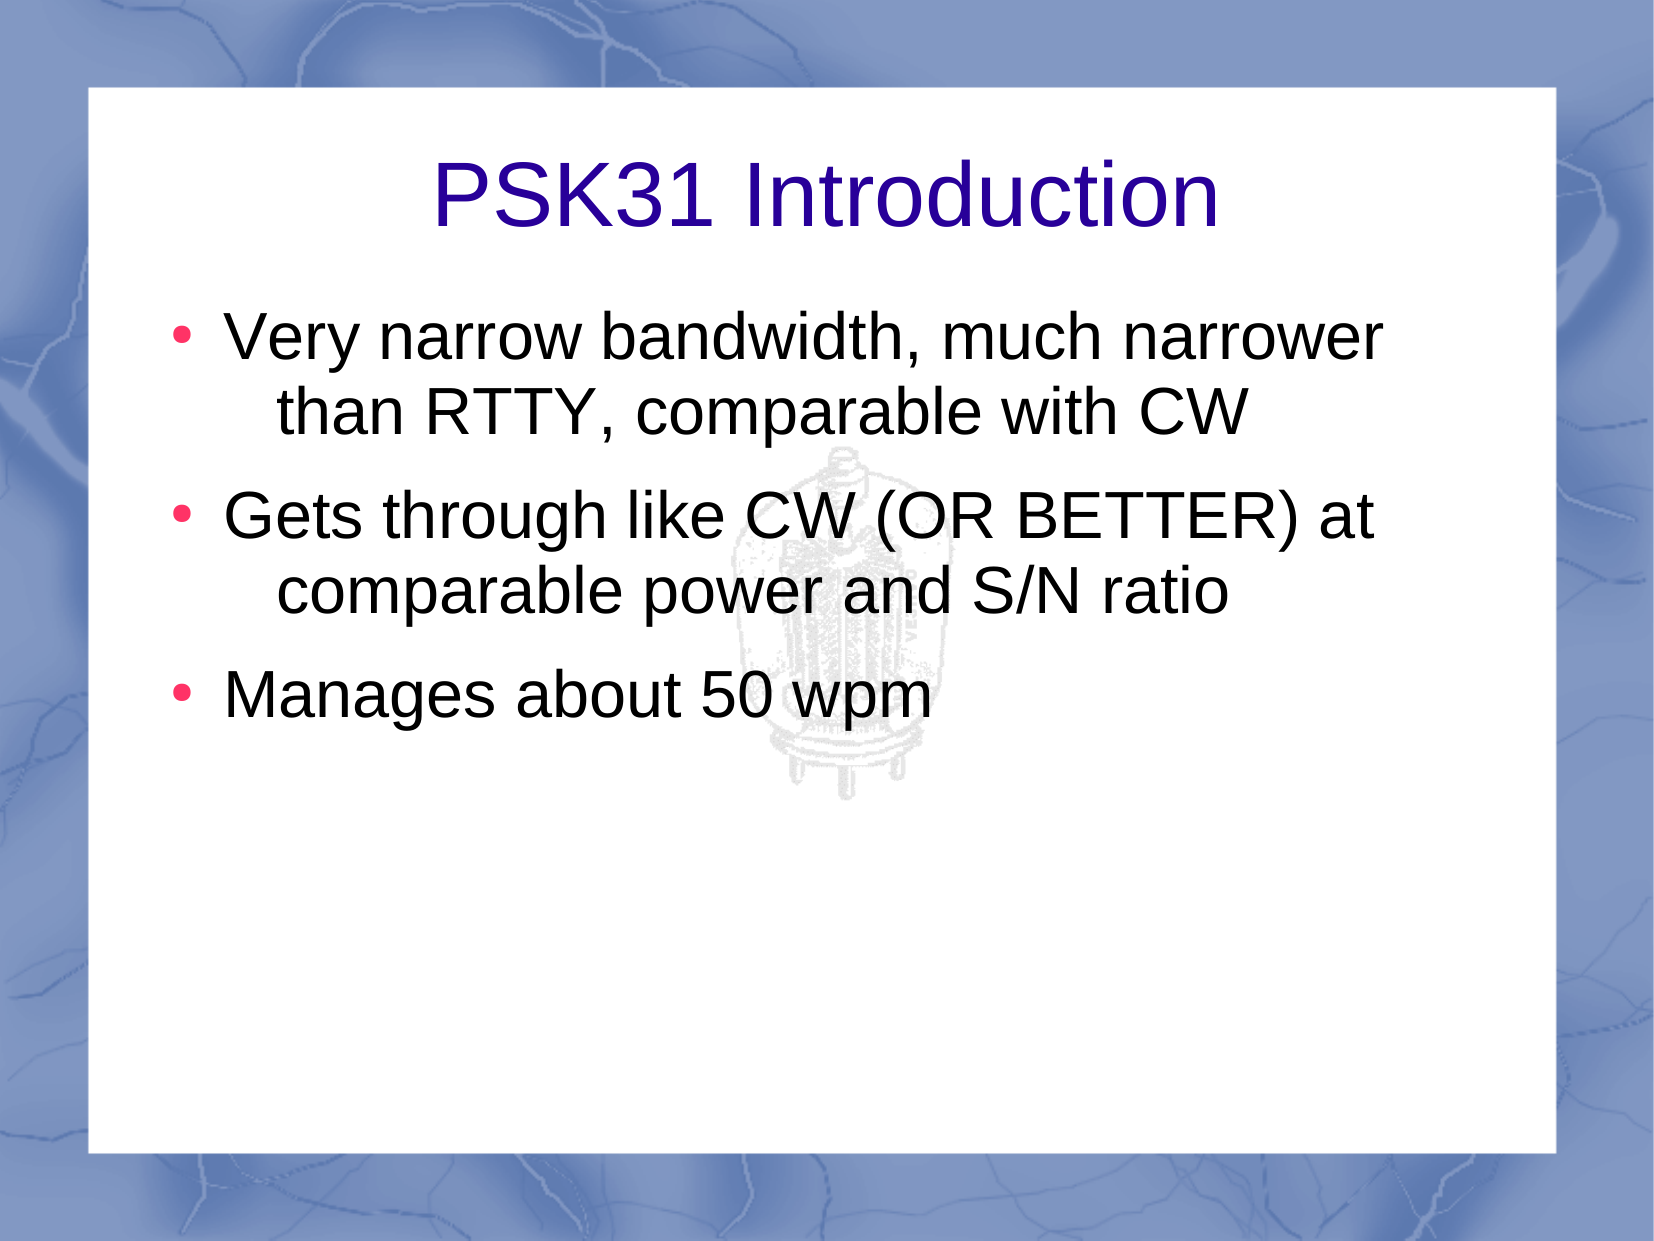

# PSK31 Introduction
Very narrow bandwidth, much narrower than RTTY, comparable with CW
Gets through like CW (OR BETTER) at comparable power and S/N ratio
Manages about 50 wpm